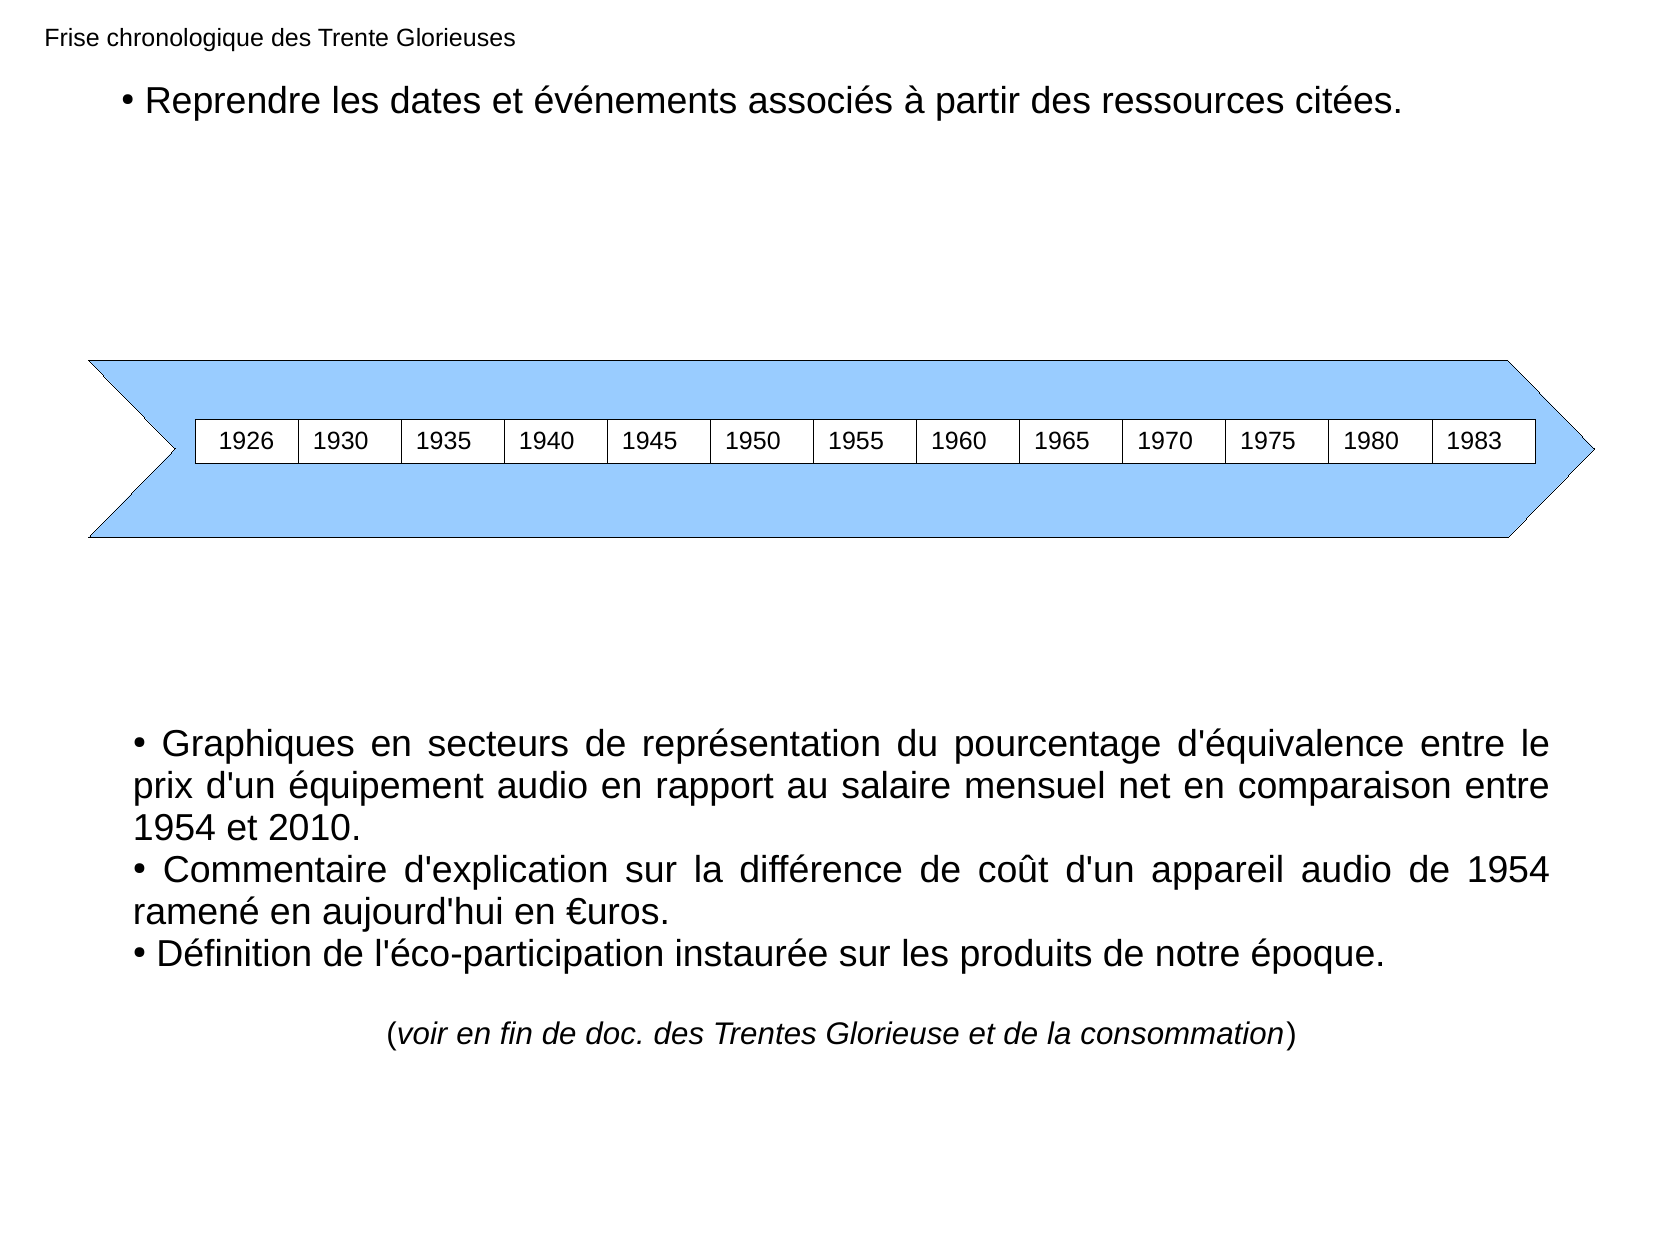

Frise chronologique des Trente Glorieuses
 Reprendre les dates et événements associés à partir des ressources citées.
| 1926 | 1930 | 1935 | 1940 | 1945 | 1950 | 1955 | 1960 | 1965 | 1970 | 1975 | 1980 | 1983 |
| --- | --- | --- | --- | --- | --- | --- | --- | --- | --- | --- | --- | --- |
 Graphiques en secteurs de représentation du pourcentage d'équivalence entre le prix d'un équipement audio en rapport au salaire mensuel net en comparaison entre 1954 et 2010.
 Commentaire d'explication sur la différence de coût d'un appareil audio de 1954 ramené en aujourd'hui en €uros.
 Définition de l'éco-participation instaurée sur les produits de notre époque.
(voir en fin de doc. des Trentes Glorieuse et de la consommation)